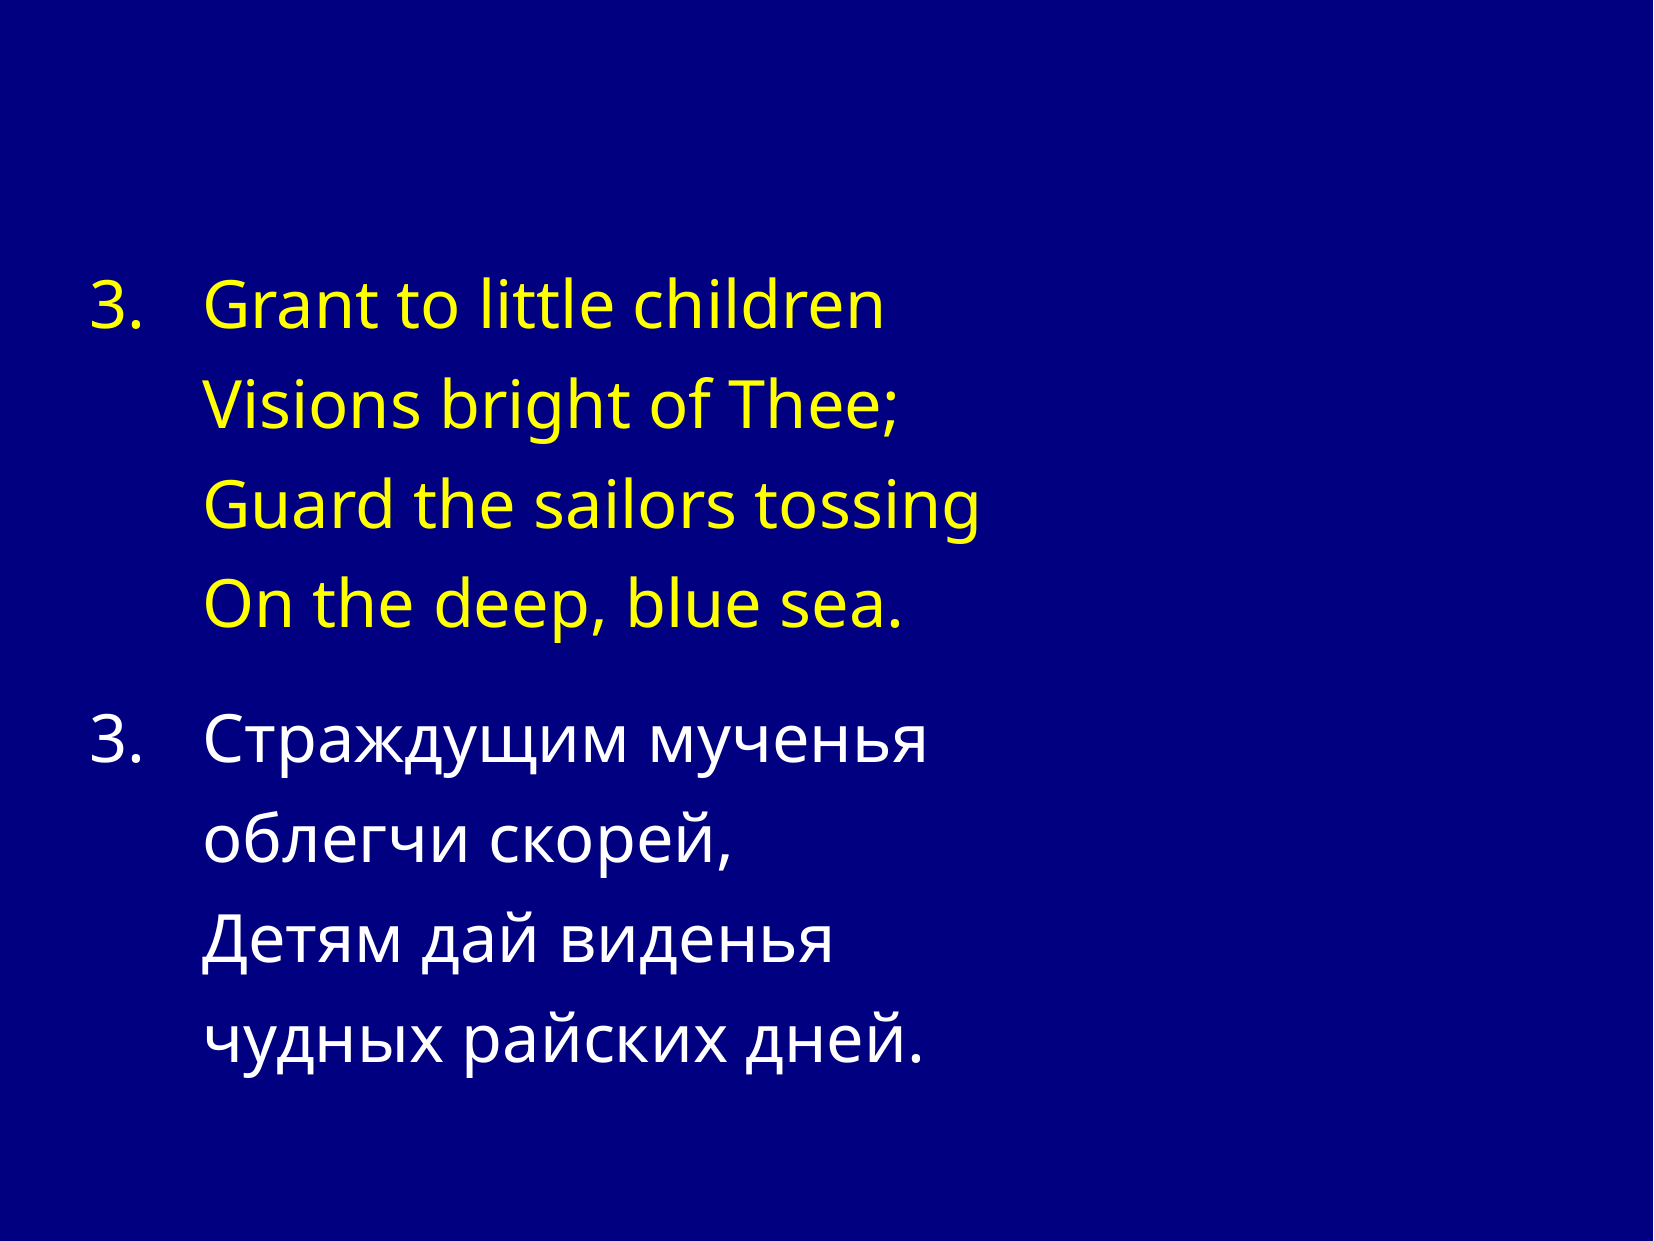

3.	Grant to little children
	Visions bright of Thee;
	Guard the sailors tossing
	On the deep, blue sea.
3.	Страждущим мученья
	облегчи скорей,
	Детям дай виденья
	чудных райских дней.